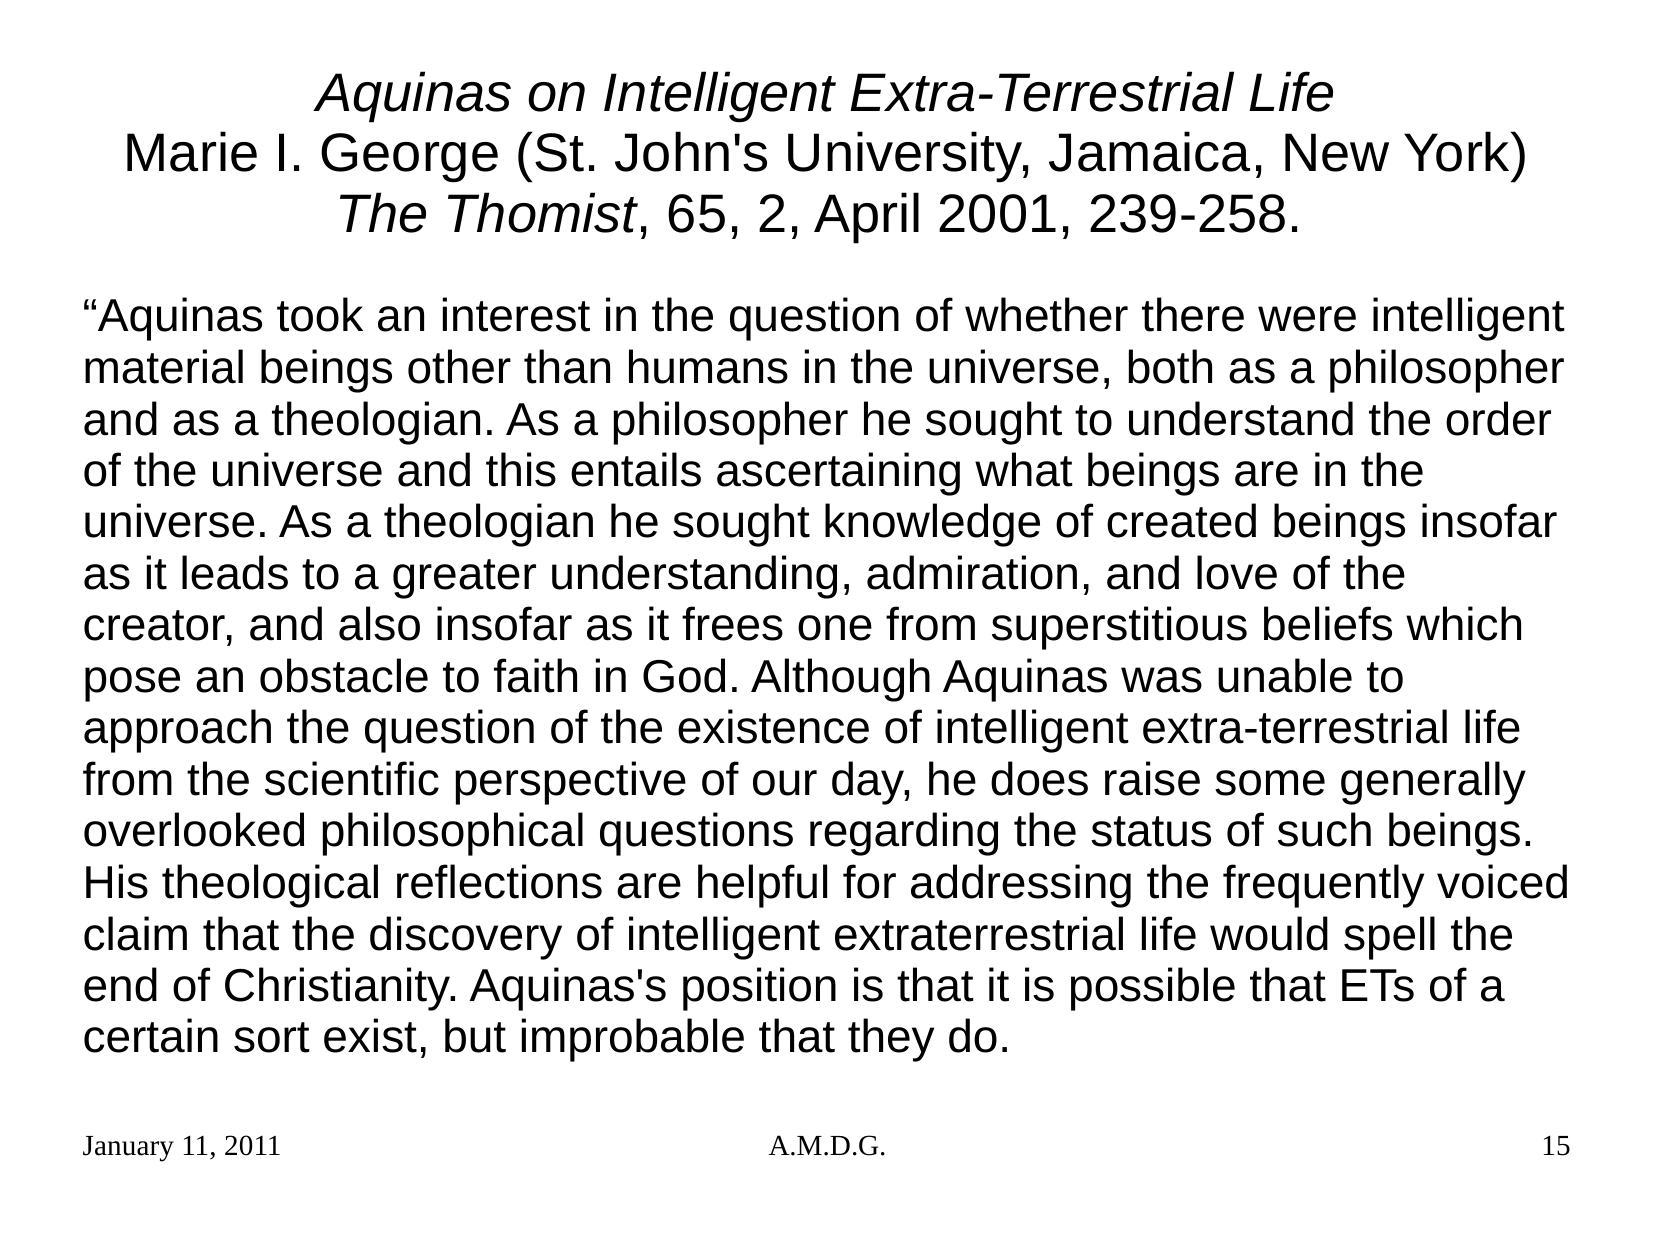

# Aquinas on Intelligent Extra-Terrestrial Life Marie I. George (St. John's University, Jamaica, New York) The Thomist, 65, 2, April 2001, 239-258.
“Aquinas took an interest in the question of whether there were intelligent material beings other than humans in the universe, both as a philosopher and as a theologian. As a philosopher he sought to understand the order of the universe and this entails ascertaining what beings are in the universe. As a theologian he sought knowledge of created beings insofar as it leads to a greater understanding, admiration, and love of the creator, and also insofar as it frees one from superstitious beliefs which pose an obstacle to faith in God. Although Aquinas was unable to approach the question of the existence of intelligent extra-terrestrial life from the scientific perspective of our day, he does raise some generally overlooked philosophical questions regarding the status of such beings. His theological reflections are helpful for addressing the frequently voiced claim that the discovery of intelligent extraterrestrial life would spell the end of Christianity. Aquinas's position is that it is possible that ETs of a certain sort exist, but improbable that they do.
January 11, 2011
A.M.D.G.
15